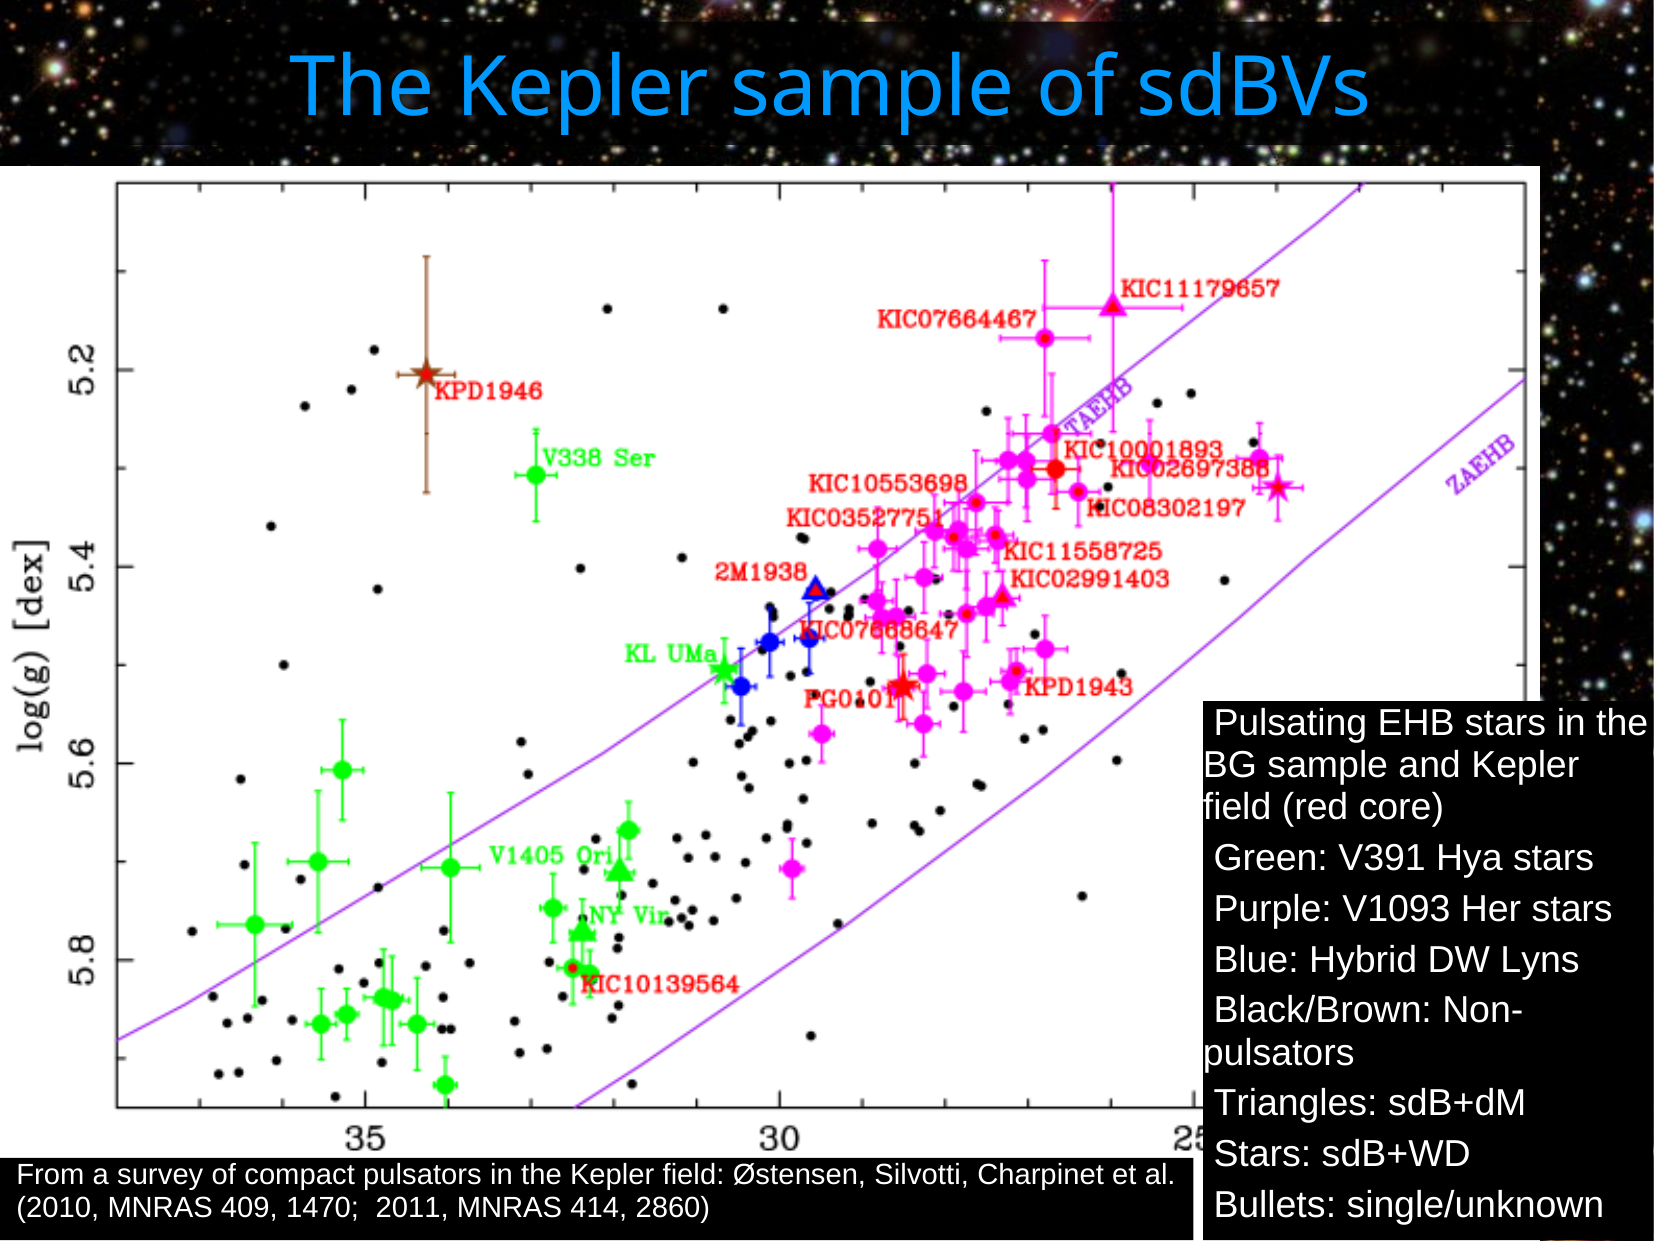

# The Kepler sample of sdBVs
 Pulsating EHB stars in the BG sample and Kepler field (red core)
 Green: V391 Hya stars
 Purple: V1093 Her stars
 Blue: Hybrid DW Lyns
 Black/Brown: Non-pulsators
 Triangles: sdB+dM
 Stars: sdB+WD
 Bullets: single/unknown
 From a survey of compact pulsators in the Kepler field: Østensen, Silvotti, Charpinet et al.
 (2010, MNRAS 409, 1470; 2011, MNRAS 414, 2860)